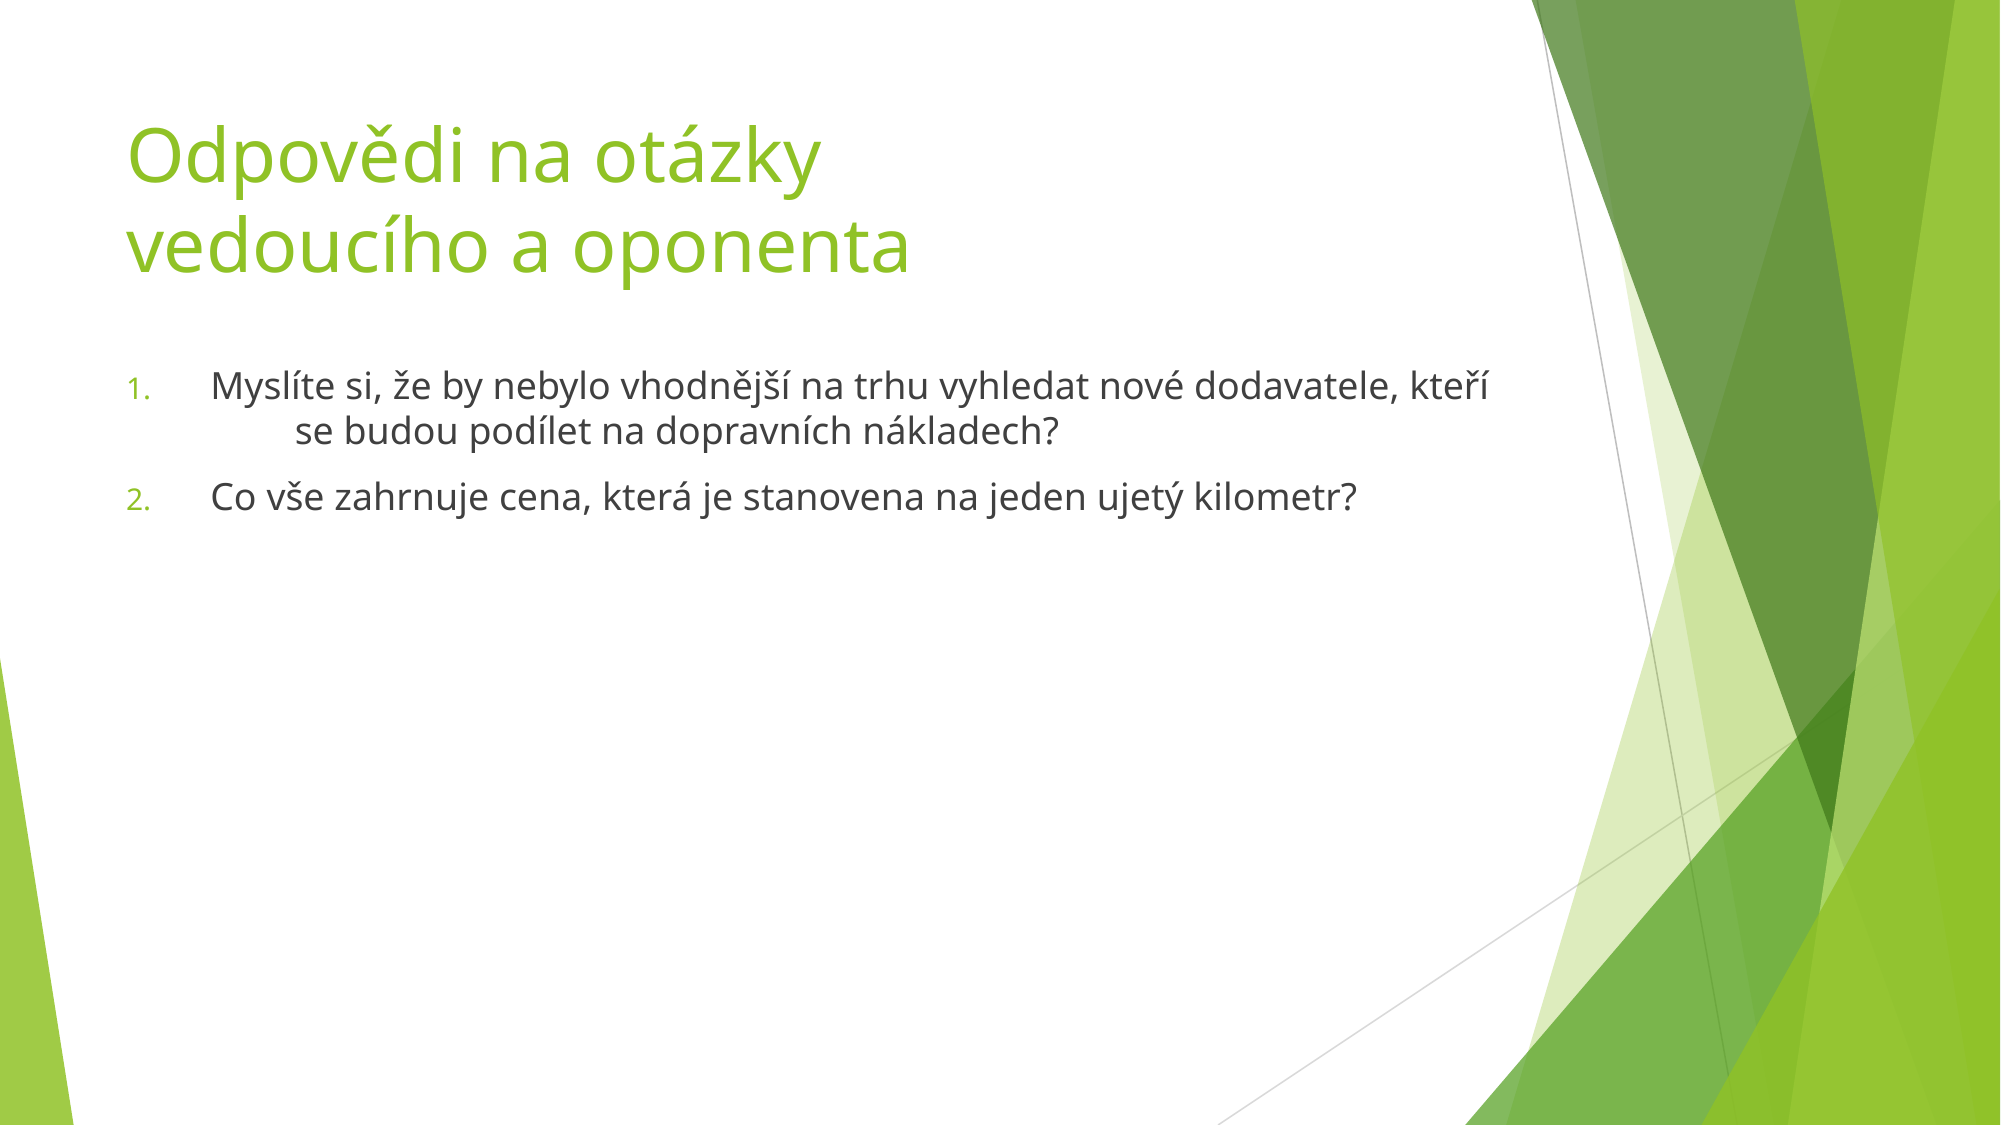

# Odpovědi na otázky vedoucího a oponenta
Myslíte si, že by nebylo vhodnější na trhu vyhledat nové dodavatele, kteří se budou podílet na dopravních nákladech?
Co vše zahrnuje cena, která je stanovena na jeden ujetý kilometr?